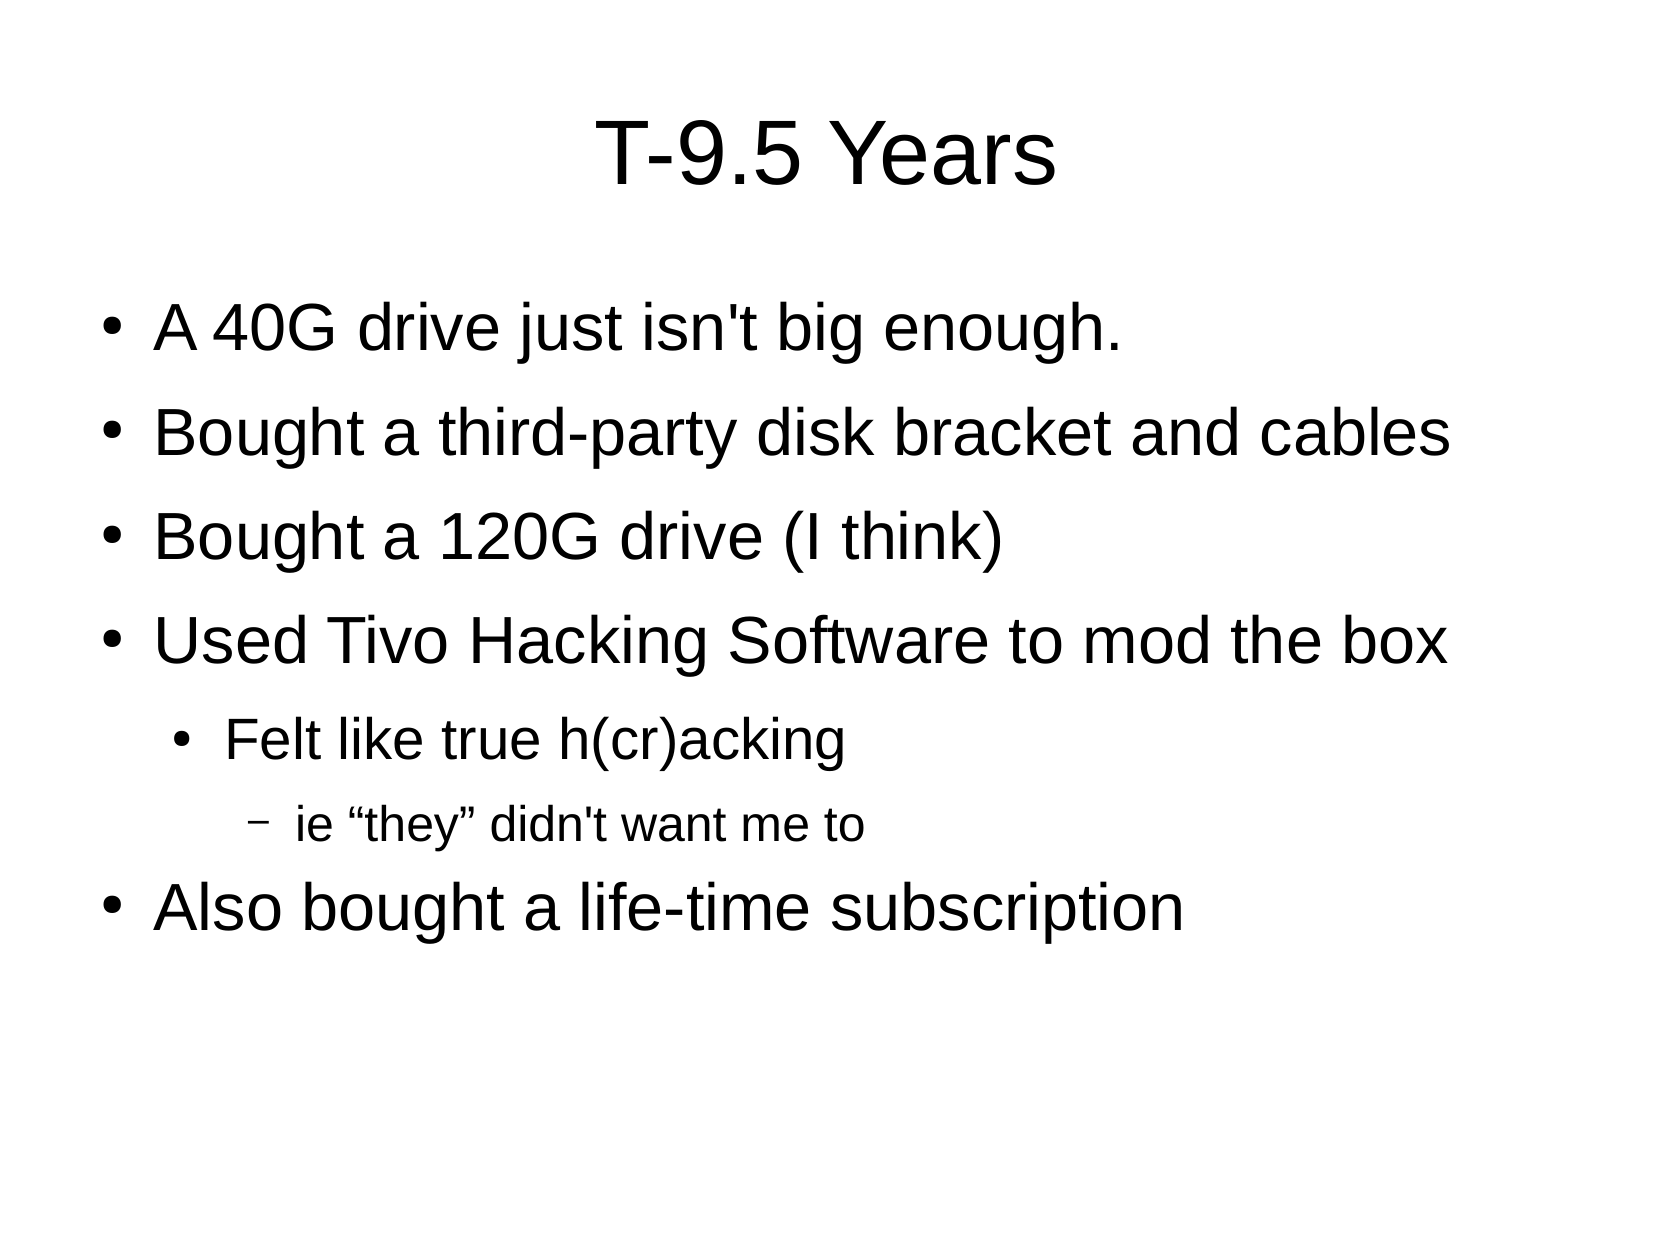

# T-9.5 Years
A 40G drive just isn't big enough.
Bought a third-party disk bracket and cables
Bought a 120G drive (I think)
Used Tivo Hacking Software to mod the box
Felt like true h(cr)acking
ie “they” didn't want me to
Also bought a life-time subscription